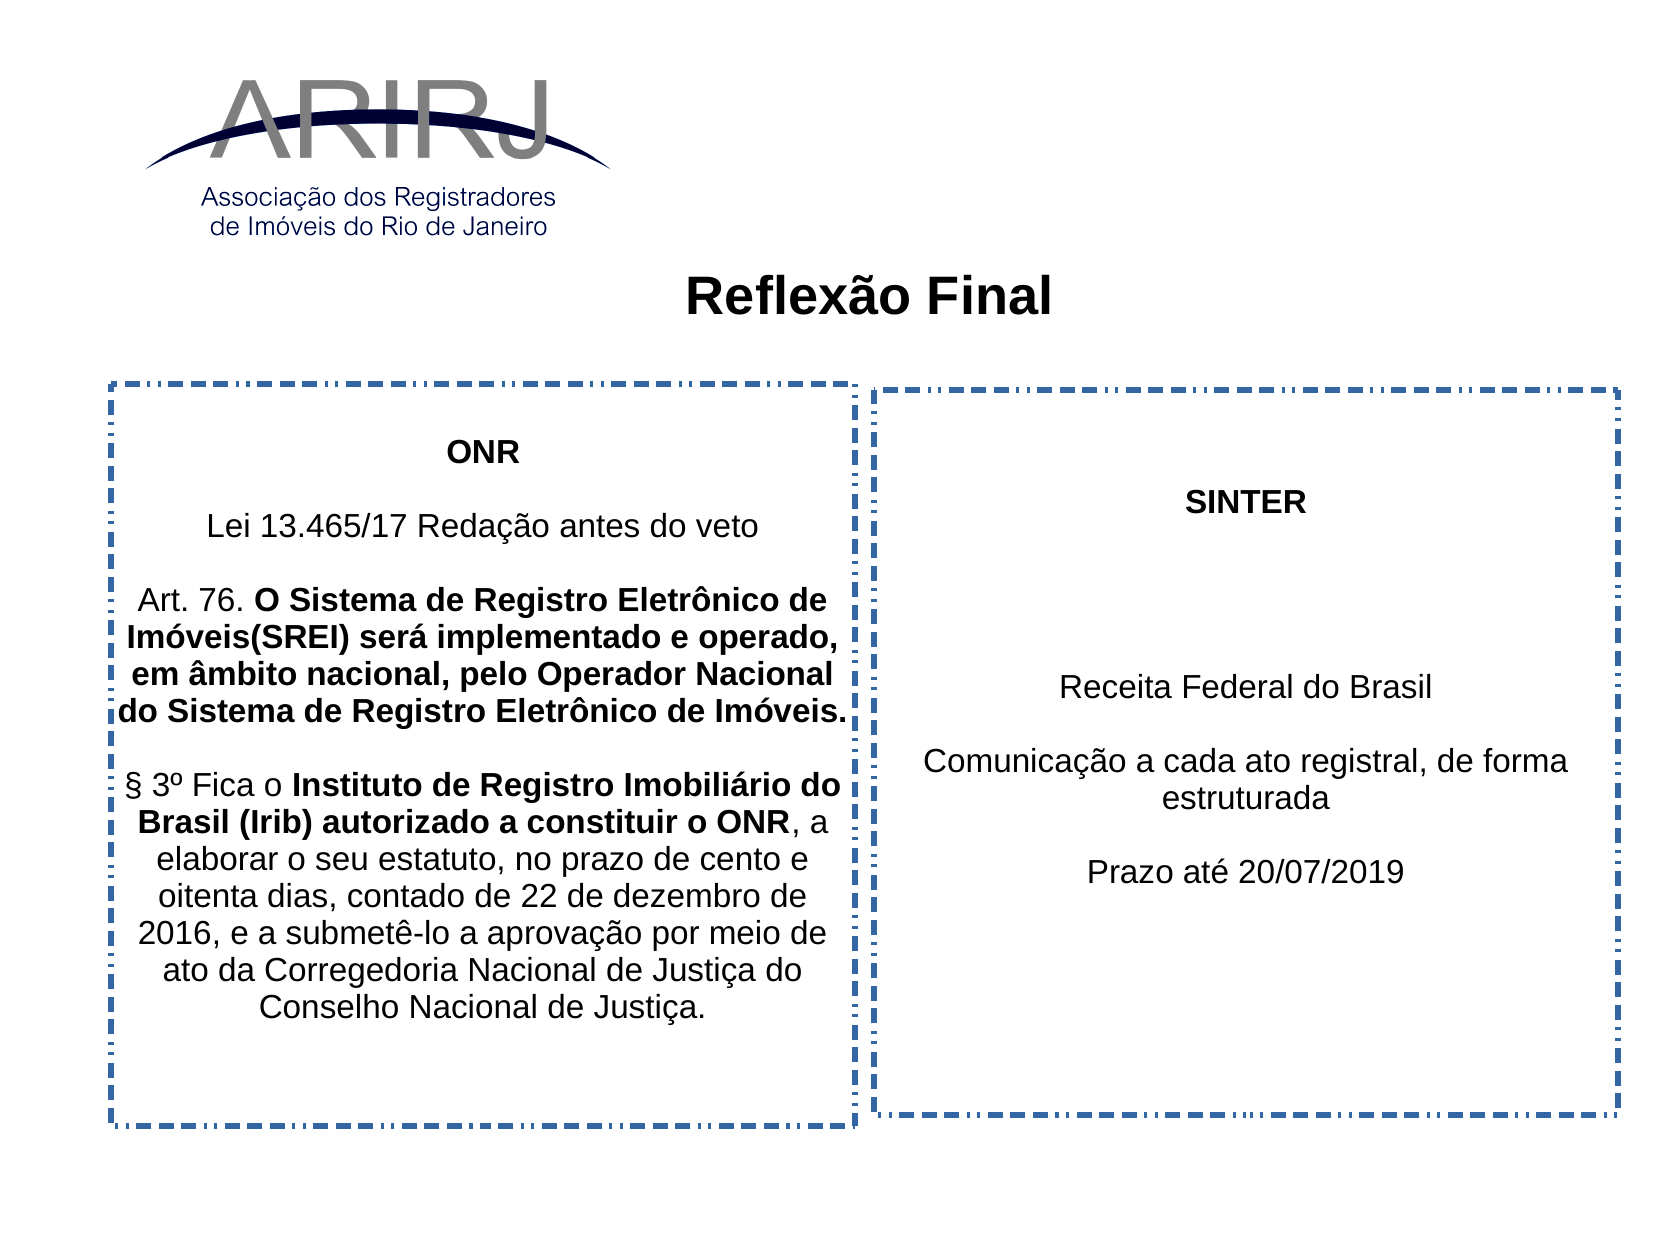

Reflexão Final
# ONR
Lei 13.465/17 Redação antes do veto
Art. 76. O Sistema de Registro Eletrônico de Imóveis(SREI) será implementado e operado, em âmbito nacional, pelo Operador Nacional do Sistema de Registro Eletrônico de Imóveis.
§ 3º Fica o Instituto de Registro Imobiliário do Brasil (Irib) autorizado a constituir o ONR, a elaborar o seu estatuto, no prazo de cento e oitenta dias, contado de 22 de dezembro de 2016, e a submetê-lo a aprovação por meio de ato da Corregedoria Nacional de Justiça do Conselho Nacional de Justiça.
SINTER
Receita Federal do Brasil
Comunicação a cada ato registral, de forma estruturada
Prazo até 20/07/2019